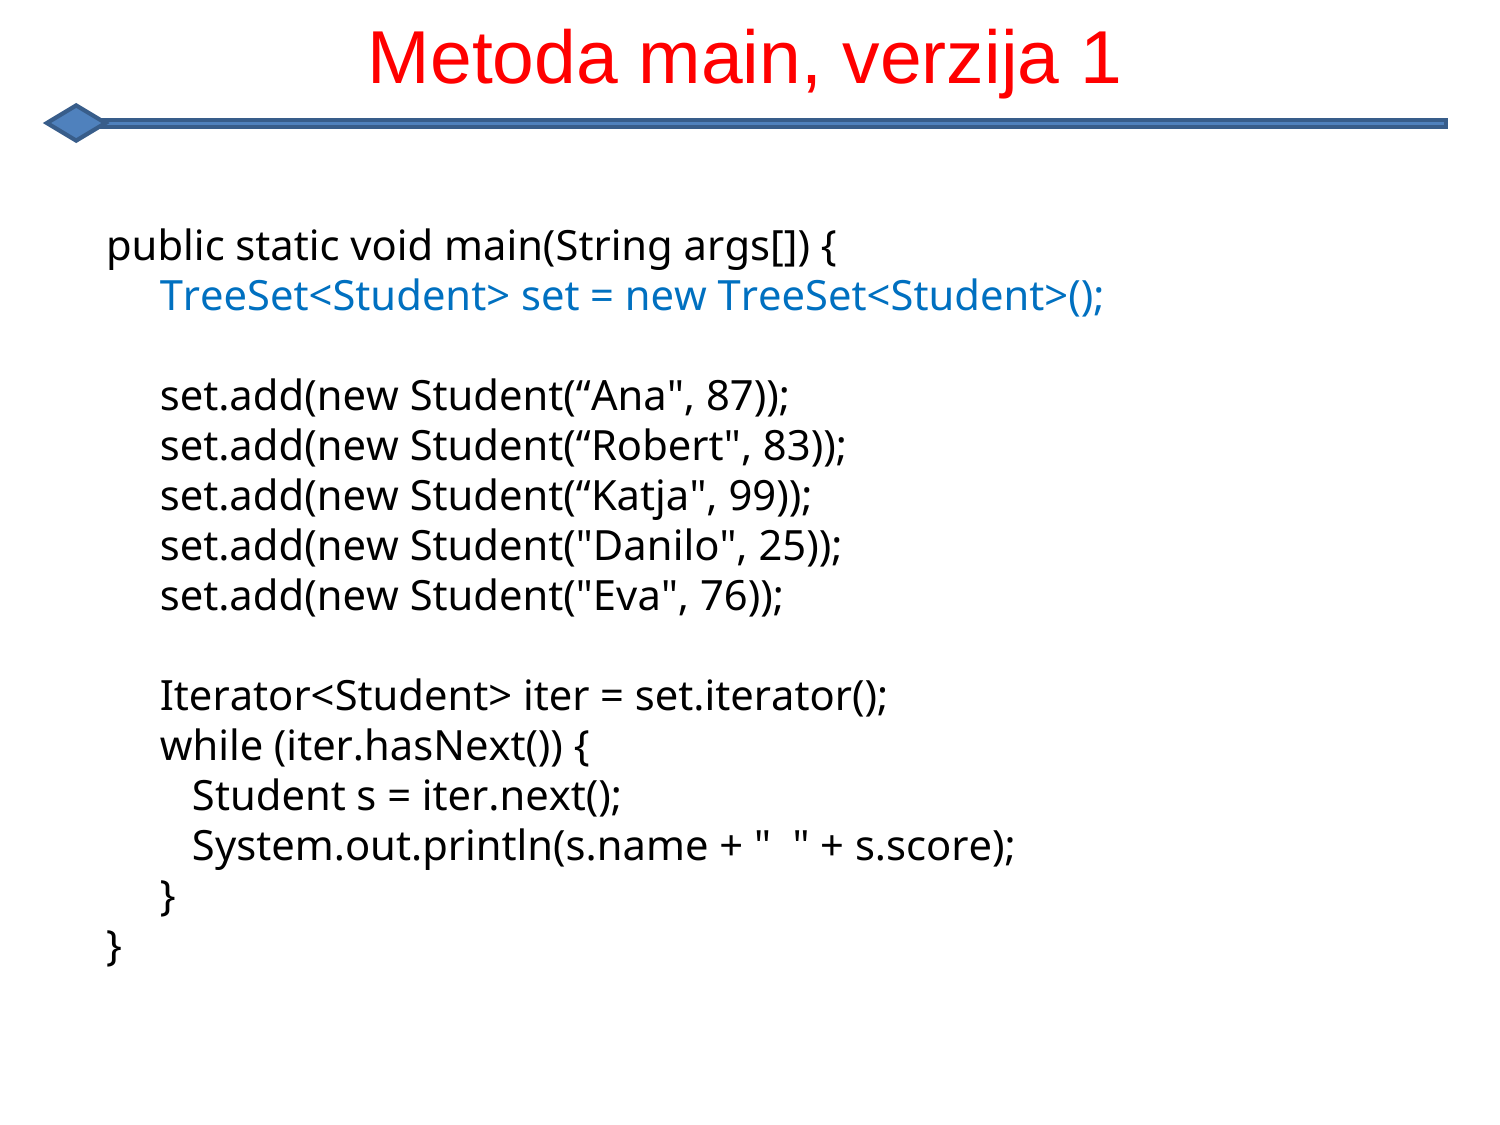

# Metoda main, verzija 1
public static void main(String args[]) {
 TreeSet<Student> set = new TreeSet<Student>();
 set.add(new Student(“Ana", 87));
 set.add(new Student(“Robert", 83));
 set.add(new Student(“Katja", 99));
 set.add(new Student("Danilo", 25));
 set.add(new Student("Eva", 76));
 Iterator<Student> iter = set.iterator();
 while (iter.hasNext()) {
 Student s = iter.next();
 System.out.println(s.name + " " + s.score);
 }
}